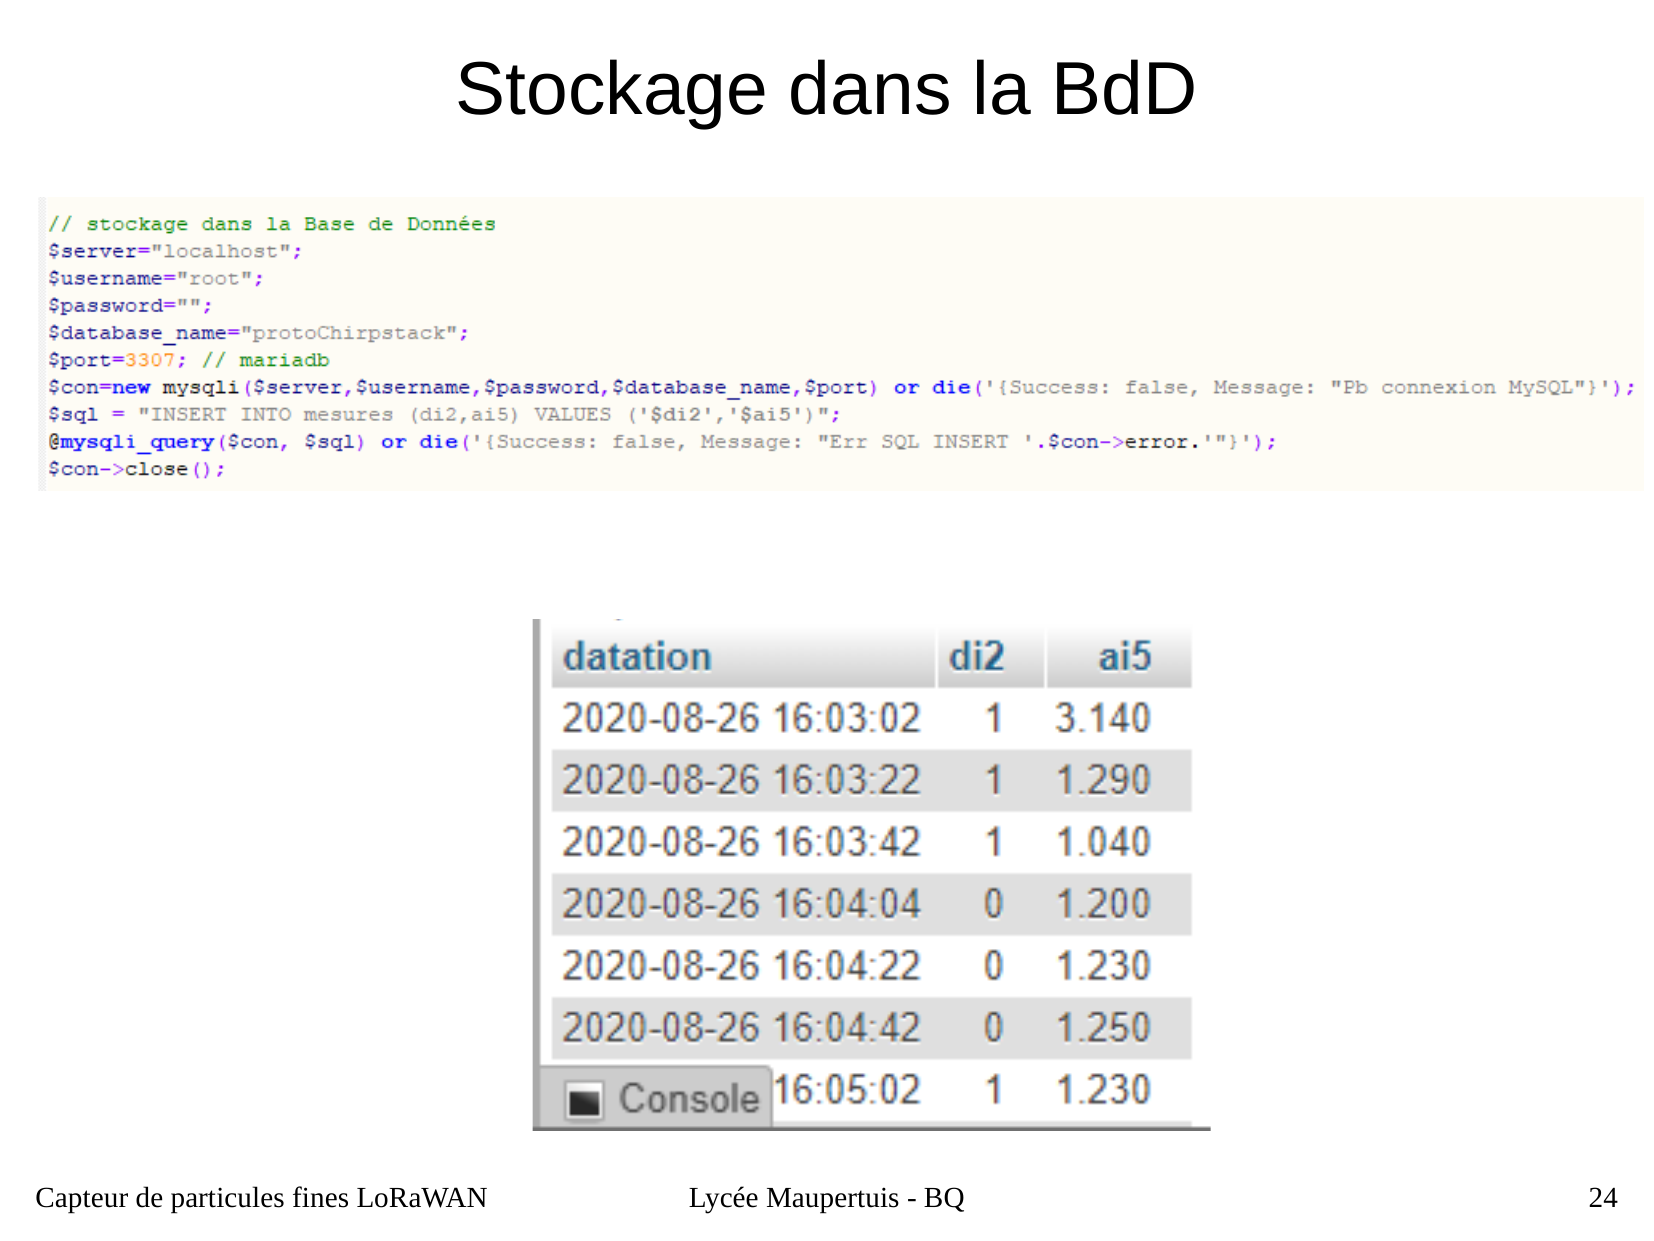

# Stockage dans la BdD
Capteur de particules fines LoRaWAN
Lycée Maupertuis - BQ
24